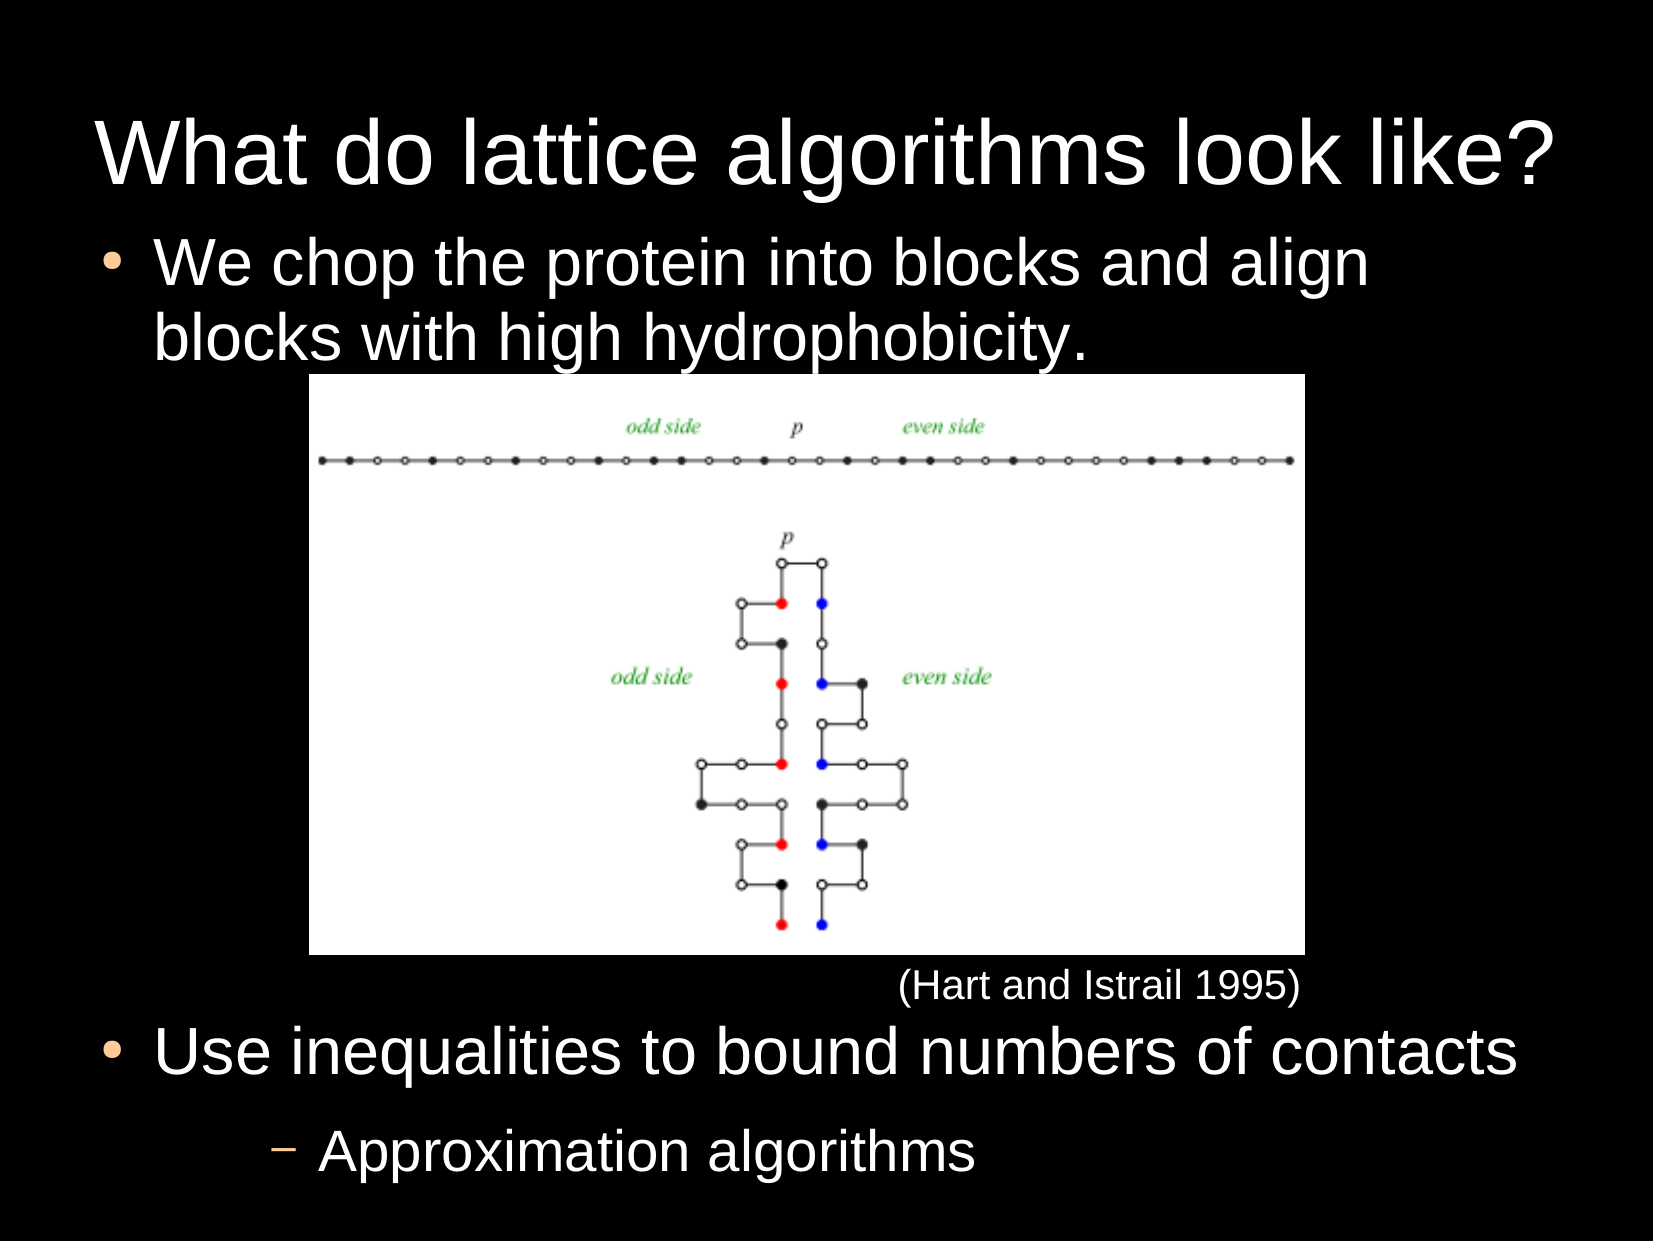

# What do lattice algorithms look like?
We chop the protein into blocks and align blocks with high hydrophobicity.
(Hart and Istrail 1995)
Use inequalities to bound numbers of contacts
Approximation algorithms